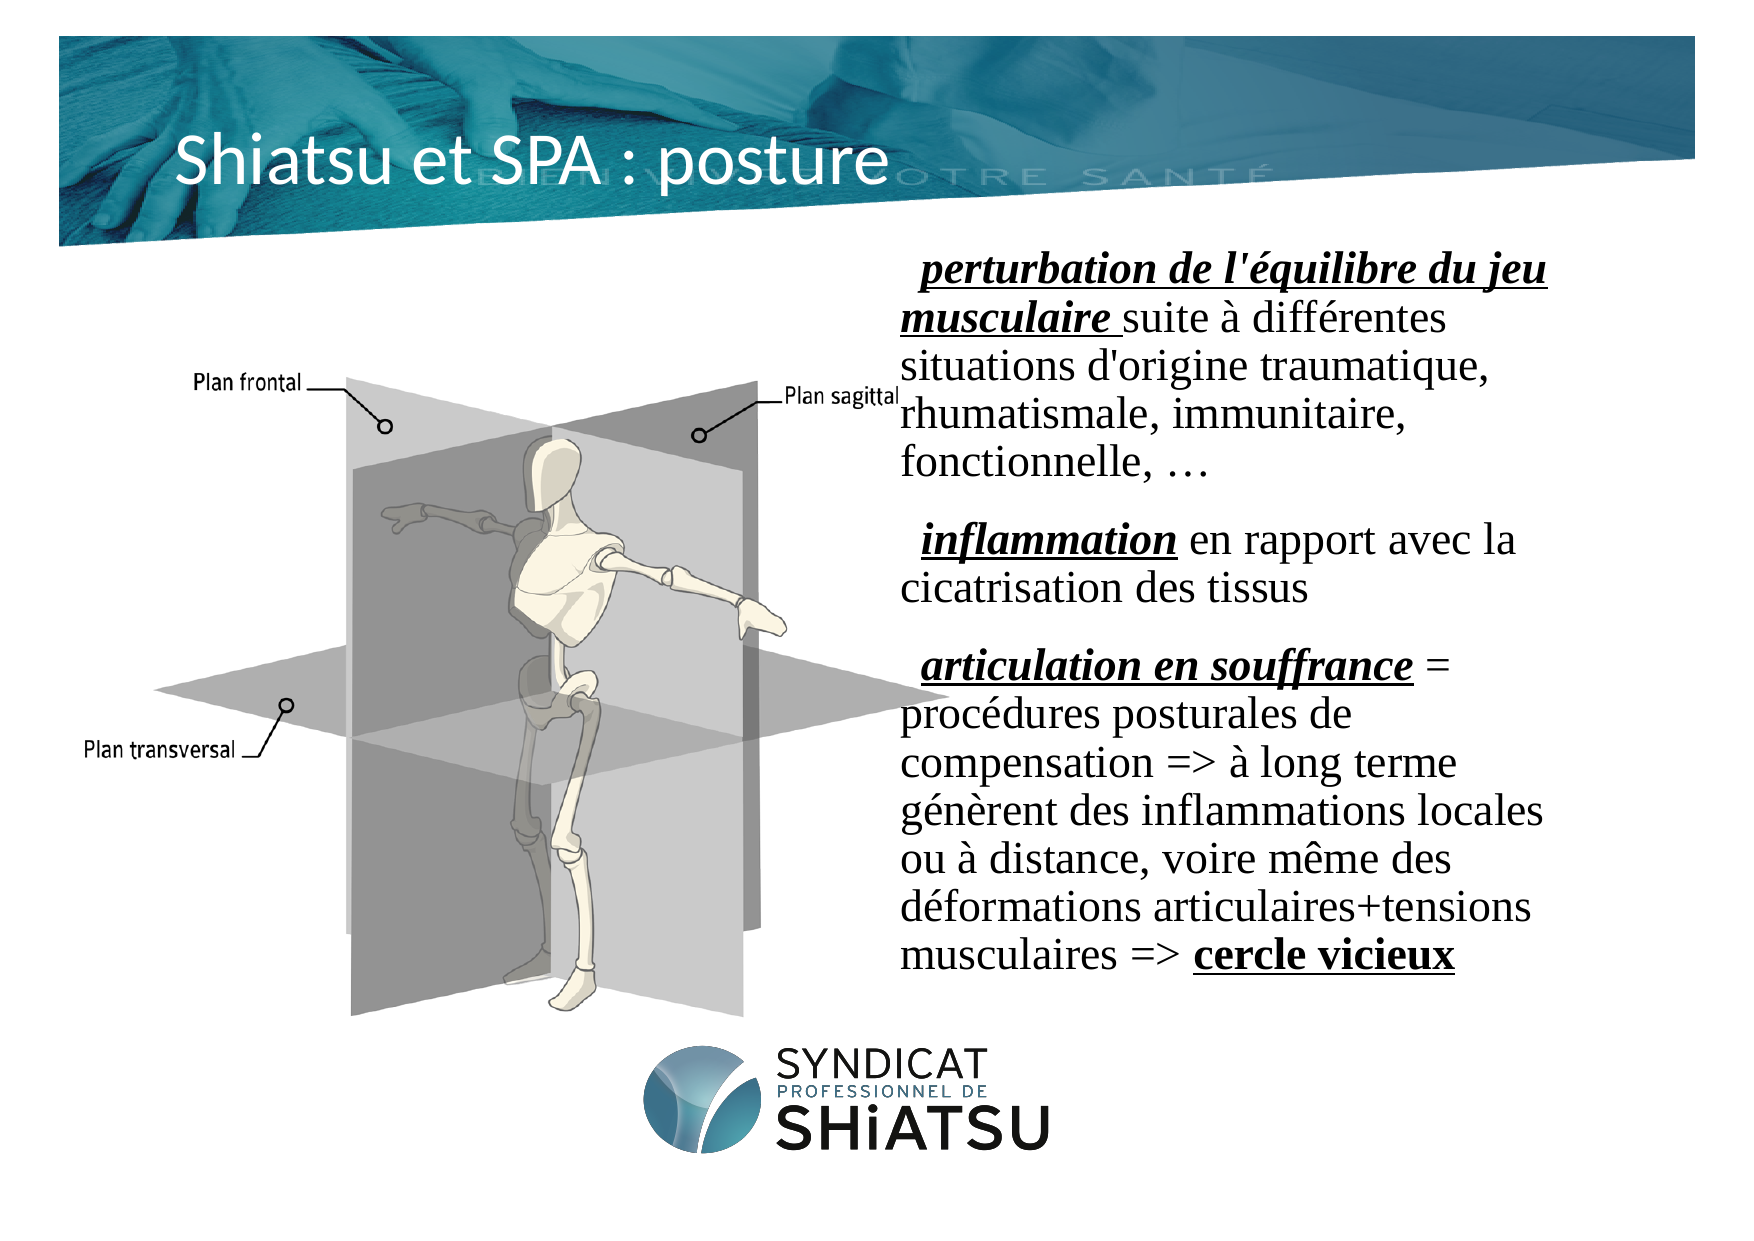

# Shiatsu et SPA : posture
perturbation de l'équilibre du jeu musculaire suite à différentes situations d'origine traumatique, rhumatismale, immunitaire, fonctionnelle, …
inflammation en rapport avec la cicatrisation des tissus
articulation en souffrance = procédures posturales de compensation => à long terme génèrent des inflammations locales ou à distance, voire même des déformations articulaires+tensions musculaires => cercle vicieux